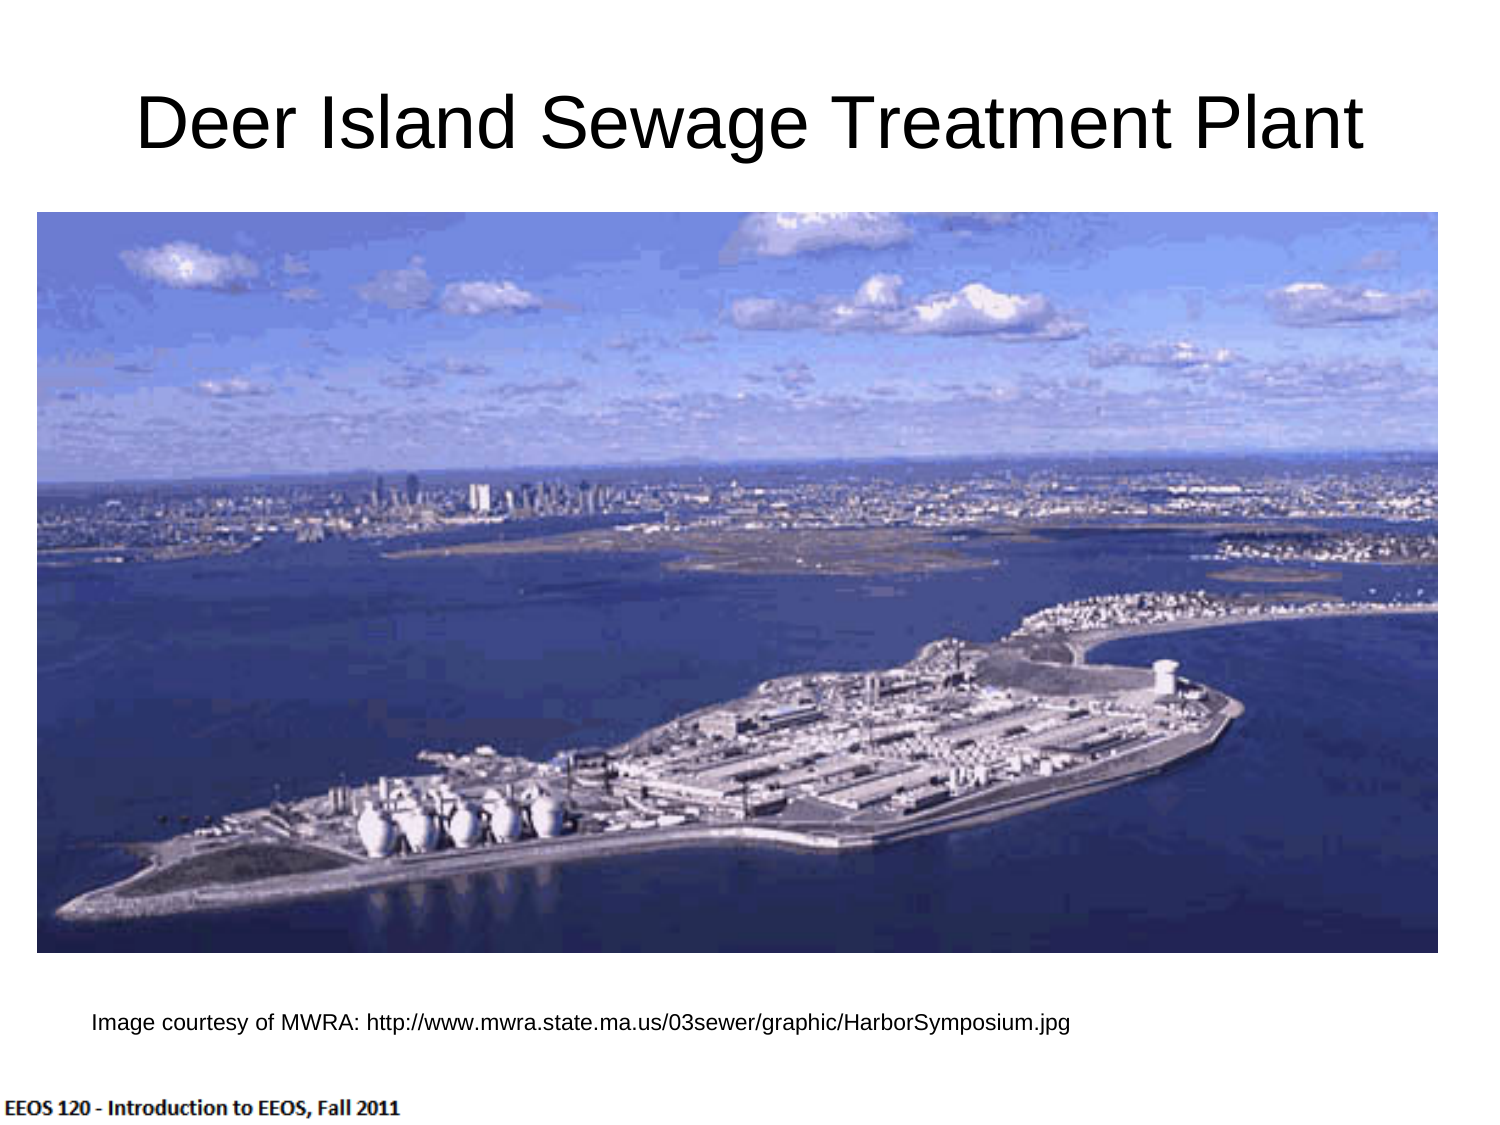

# Deer Island Sewage Treatment Plant
Image courtesy of MWRA: http://www.mwra.state.ma.us/03sewer/graphic/HarborSymposium.jpg